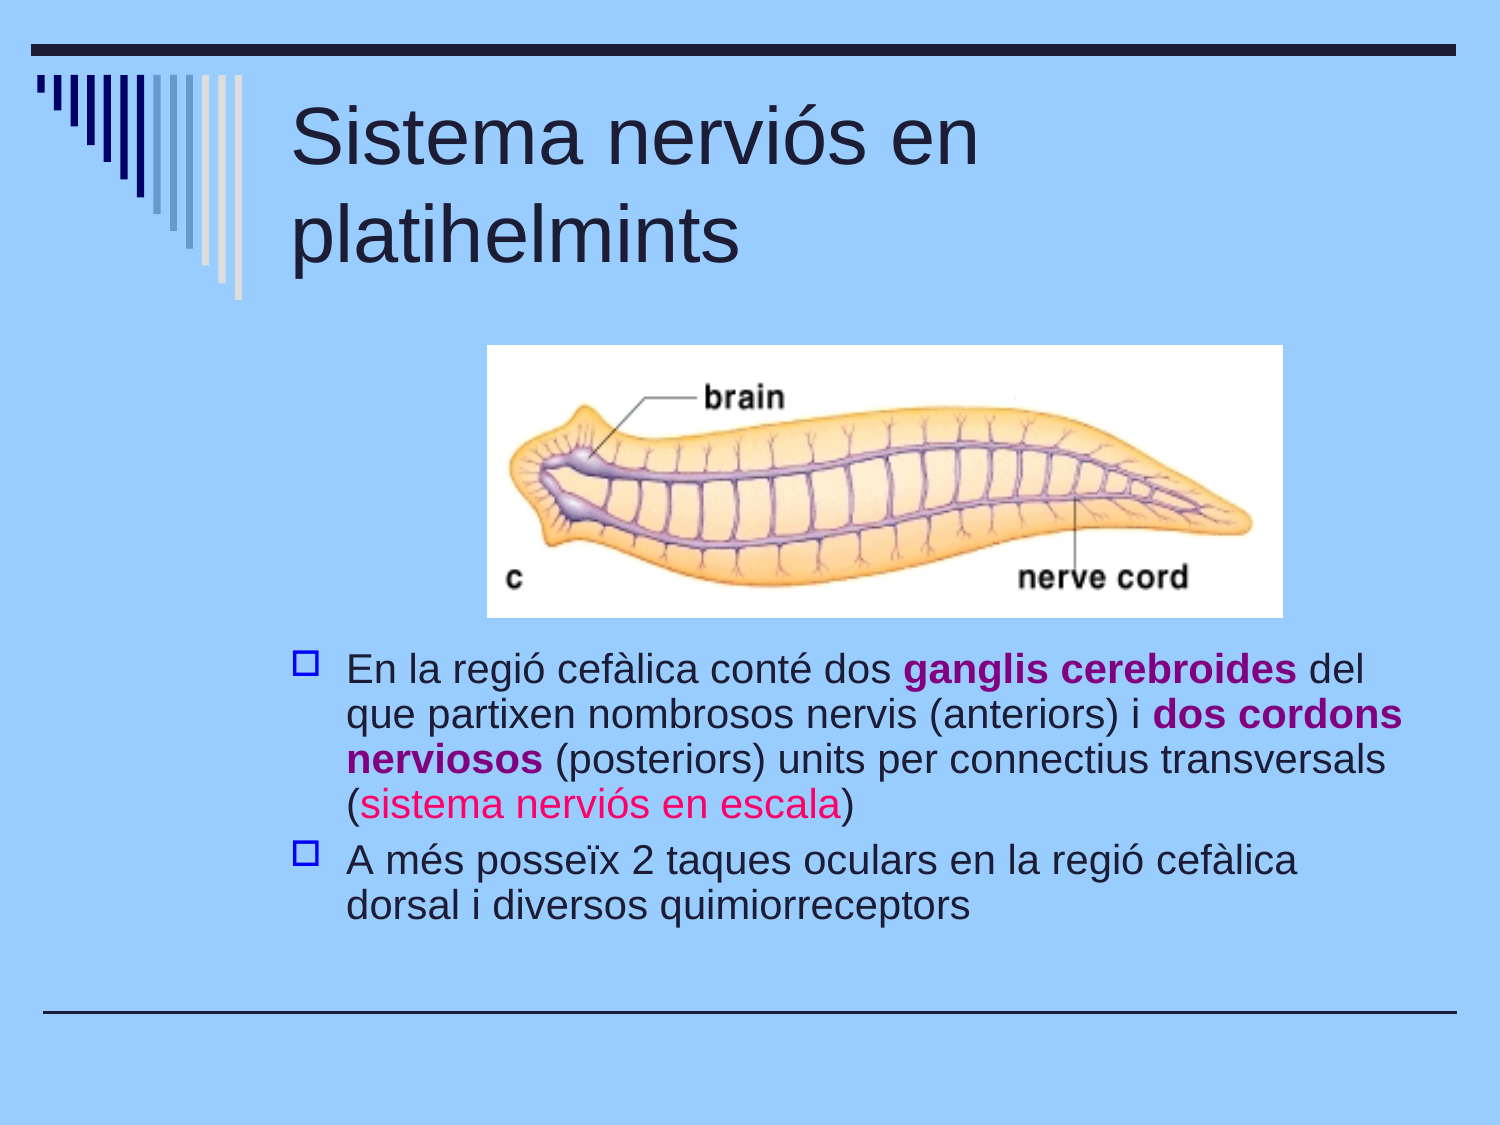

# Sistema nerviós en platihelmints
En la regió cefàlica conté dos ganglis cerebroides del que partixen nombrosos nervis (anteriors) i dos cordons nerviosos (posteriors) units per connectius transversals (sistema nerviós en escala)
A més posseïx 2 taques oculars en la regió cefàlica dorsal i diversos quimiorreceptors